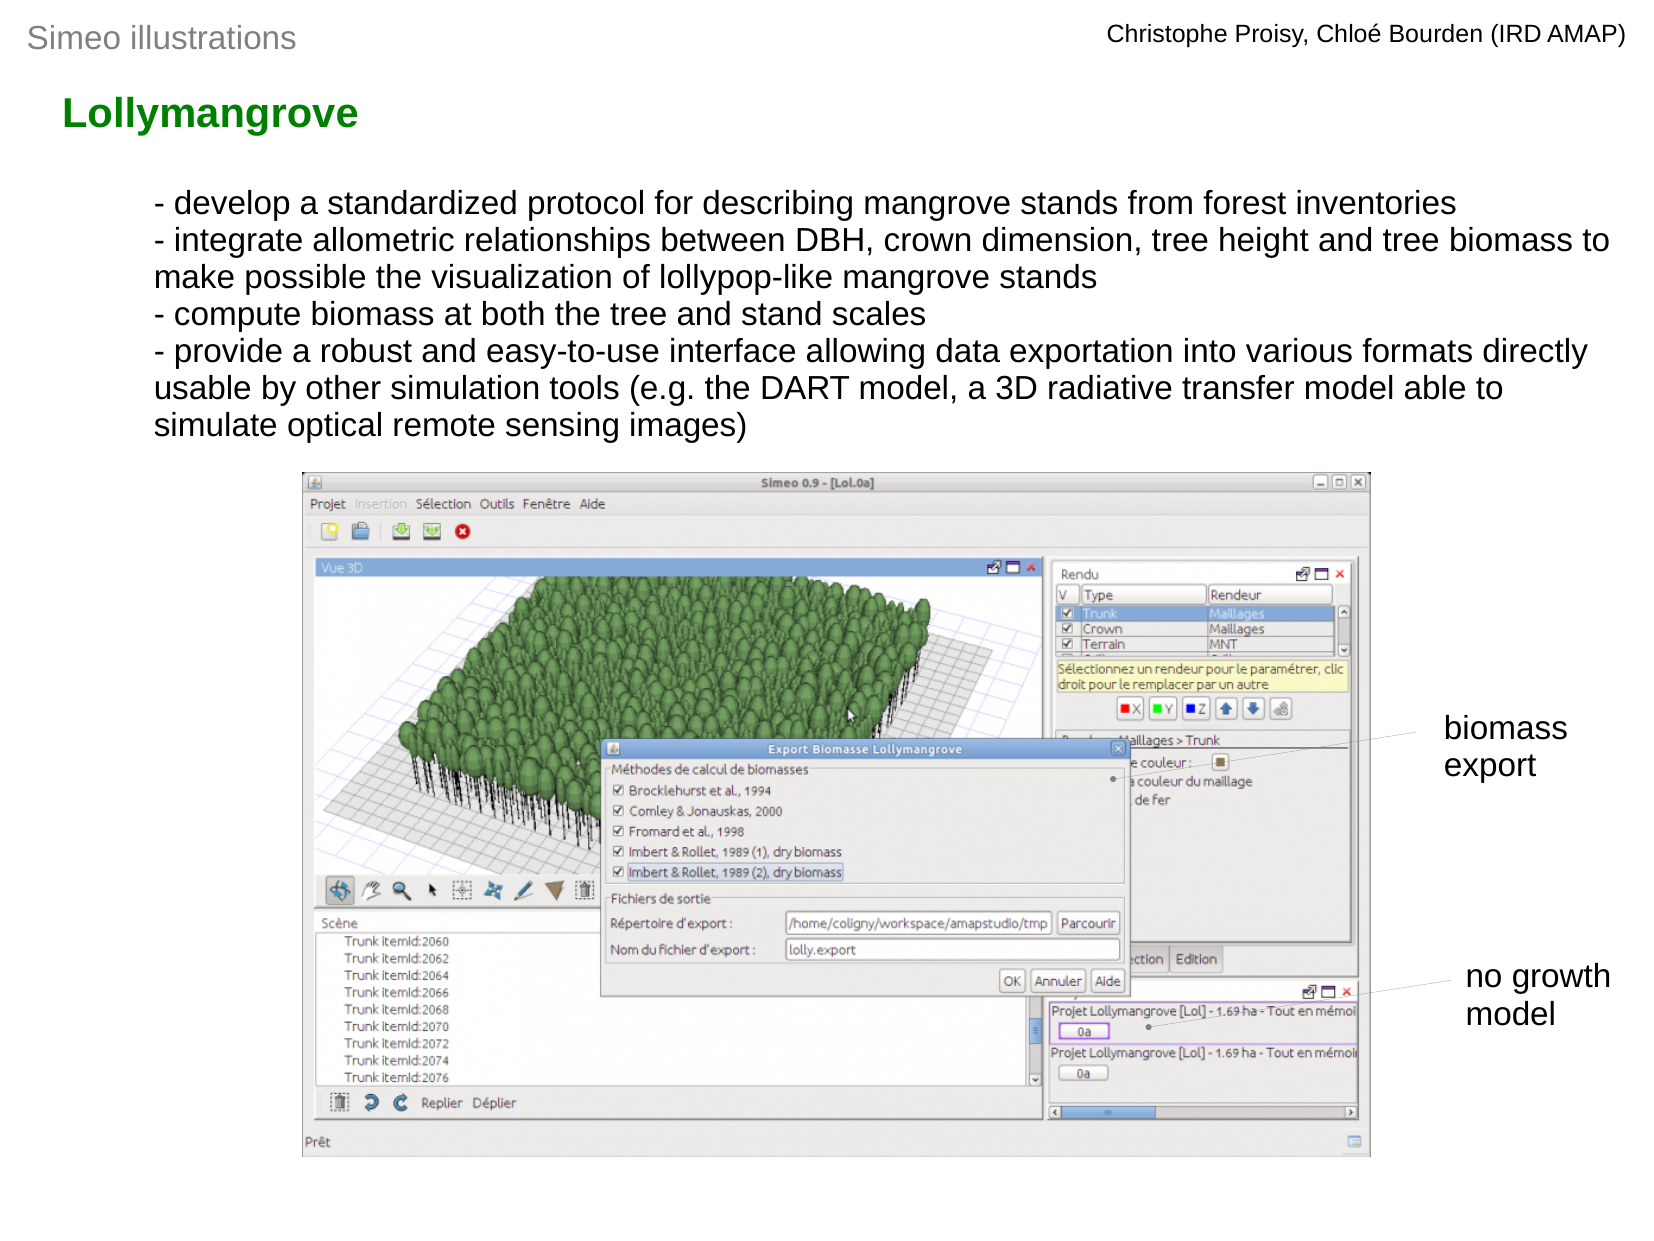

Simeo illustrations
Christophe Proisy, Chloé Bourden (IRD AMAP)
Lollymangrove
- develop a standardized protocol for describing mangrove stands from forest inventories
- integrate allometric relationships between DBH, crown dimension, tree height and tree biomass to make possible the visualization of lollypop-like mangrove stands
- compute biomass at both the tree and stand scales
- provide a robust and easy-to-use interface allowing data exportation into various formats directly usable by other simulation tools (e.g. the DART model, a 3D radiative transfer model able to simulate optical remote sensing images)
biomass
export
no growth
model